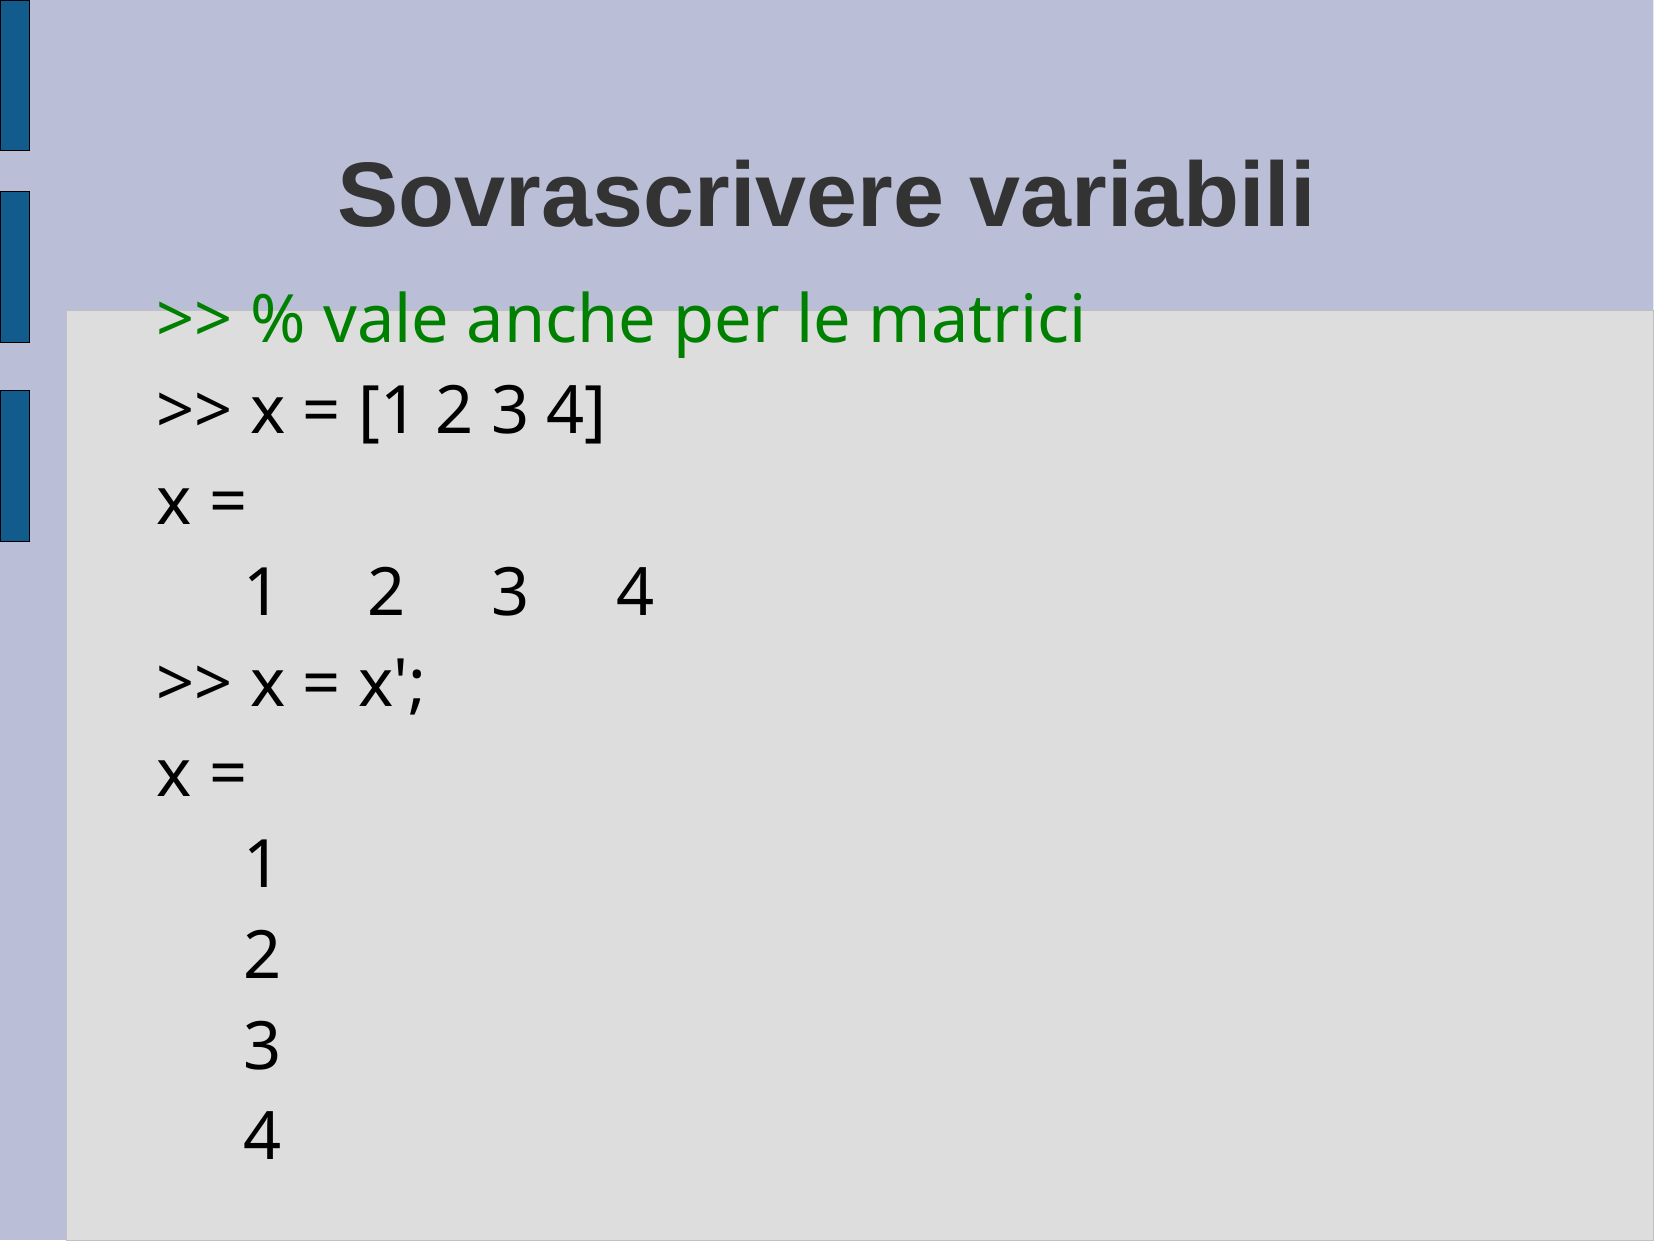

# Sovrascrivere variabili
>> % vale anche per le matrici
>> x = [1 2 3 4]
x =
 1 2 3 4
>> x = x';
x =
 1
 2
 3
 4